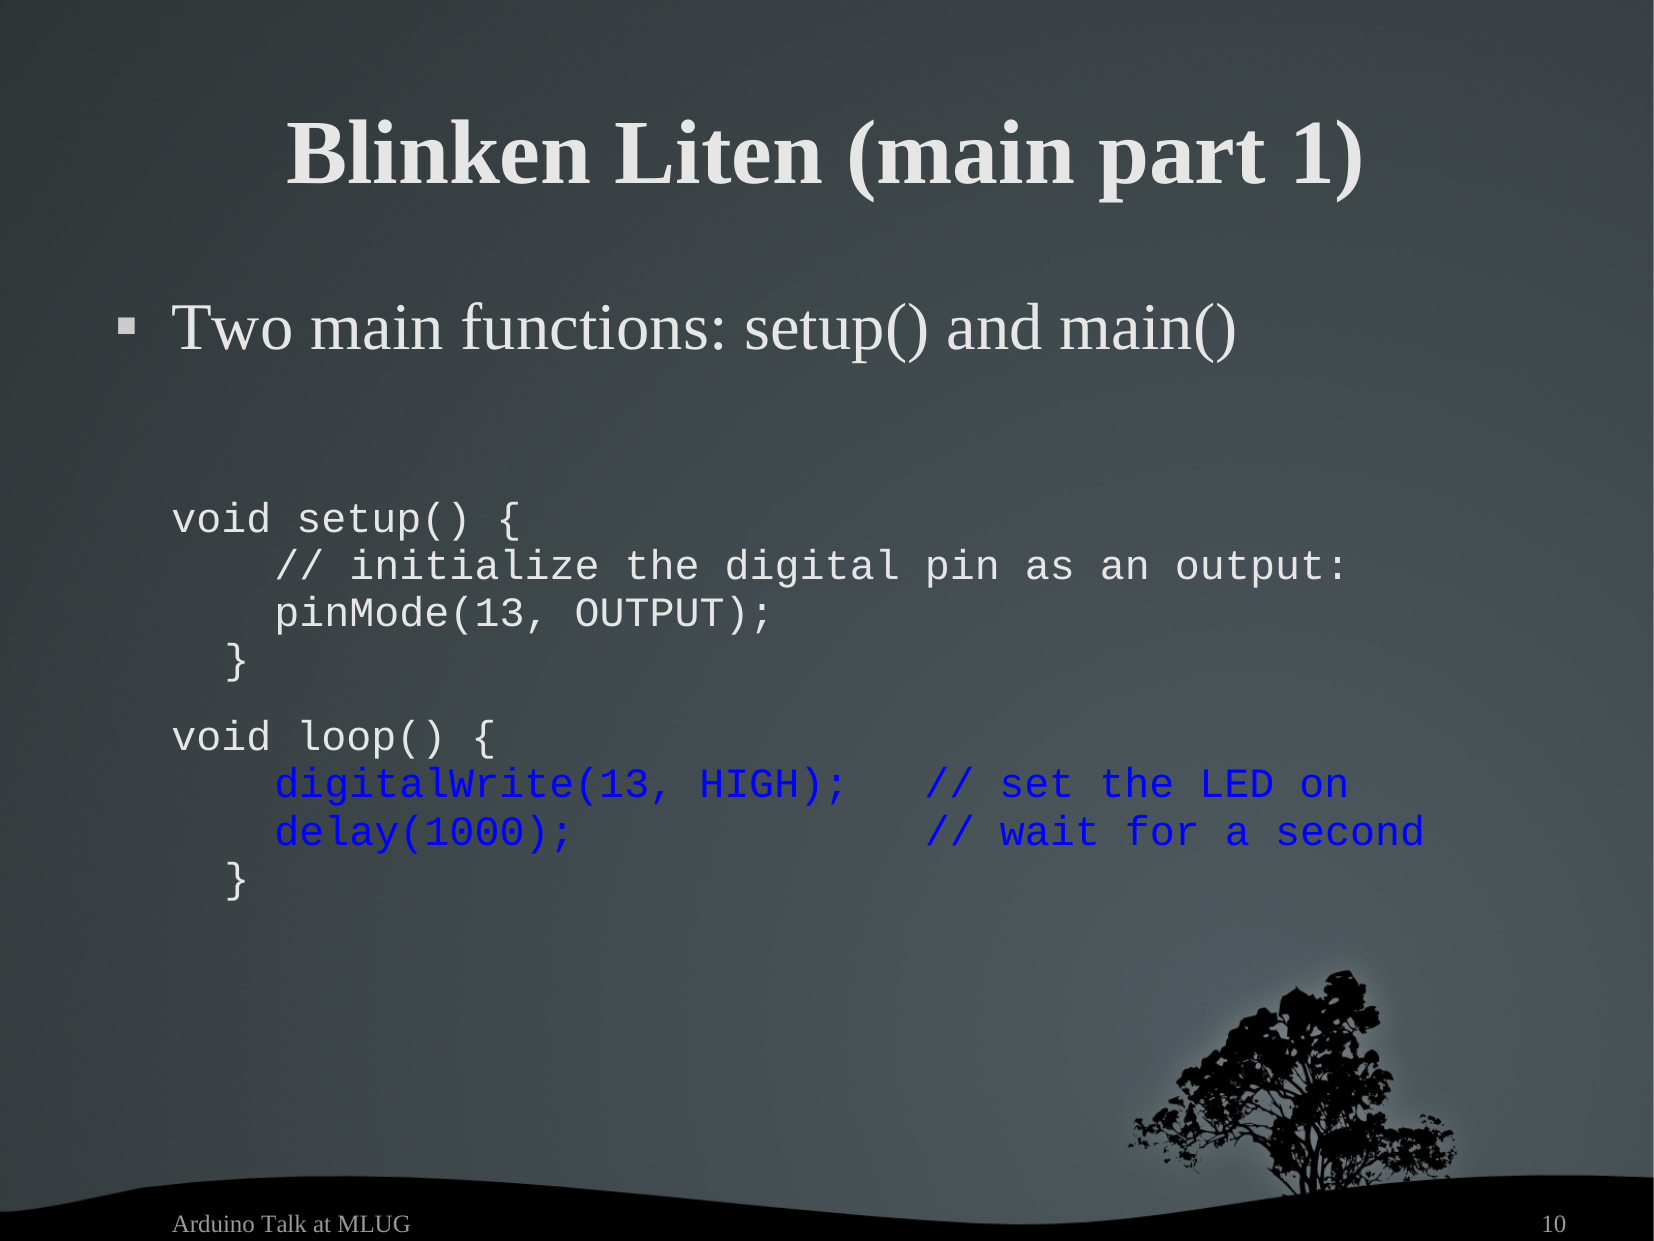

# Blinken Liten (main part 1)
Two main functions: setup() and main()
void setup() {
 // initialize the digital pin as an output:
 pinMode(13, OUTPUT);
}
void loop() {
 digitalWrite(13, HIGH); // set the LED on
 delay(1000); // wait for a second
}
Arduino Talk at MLUG
10